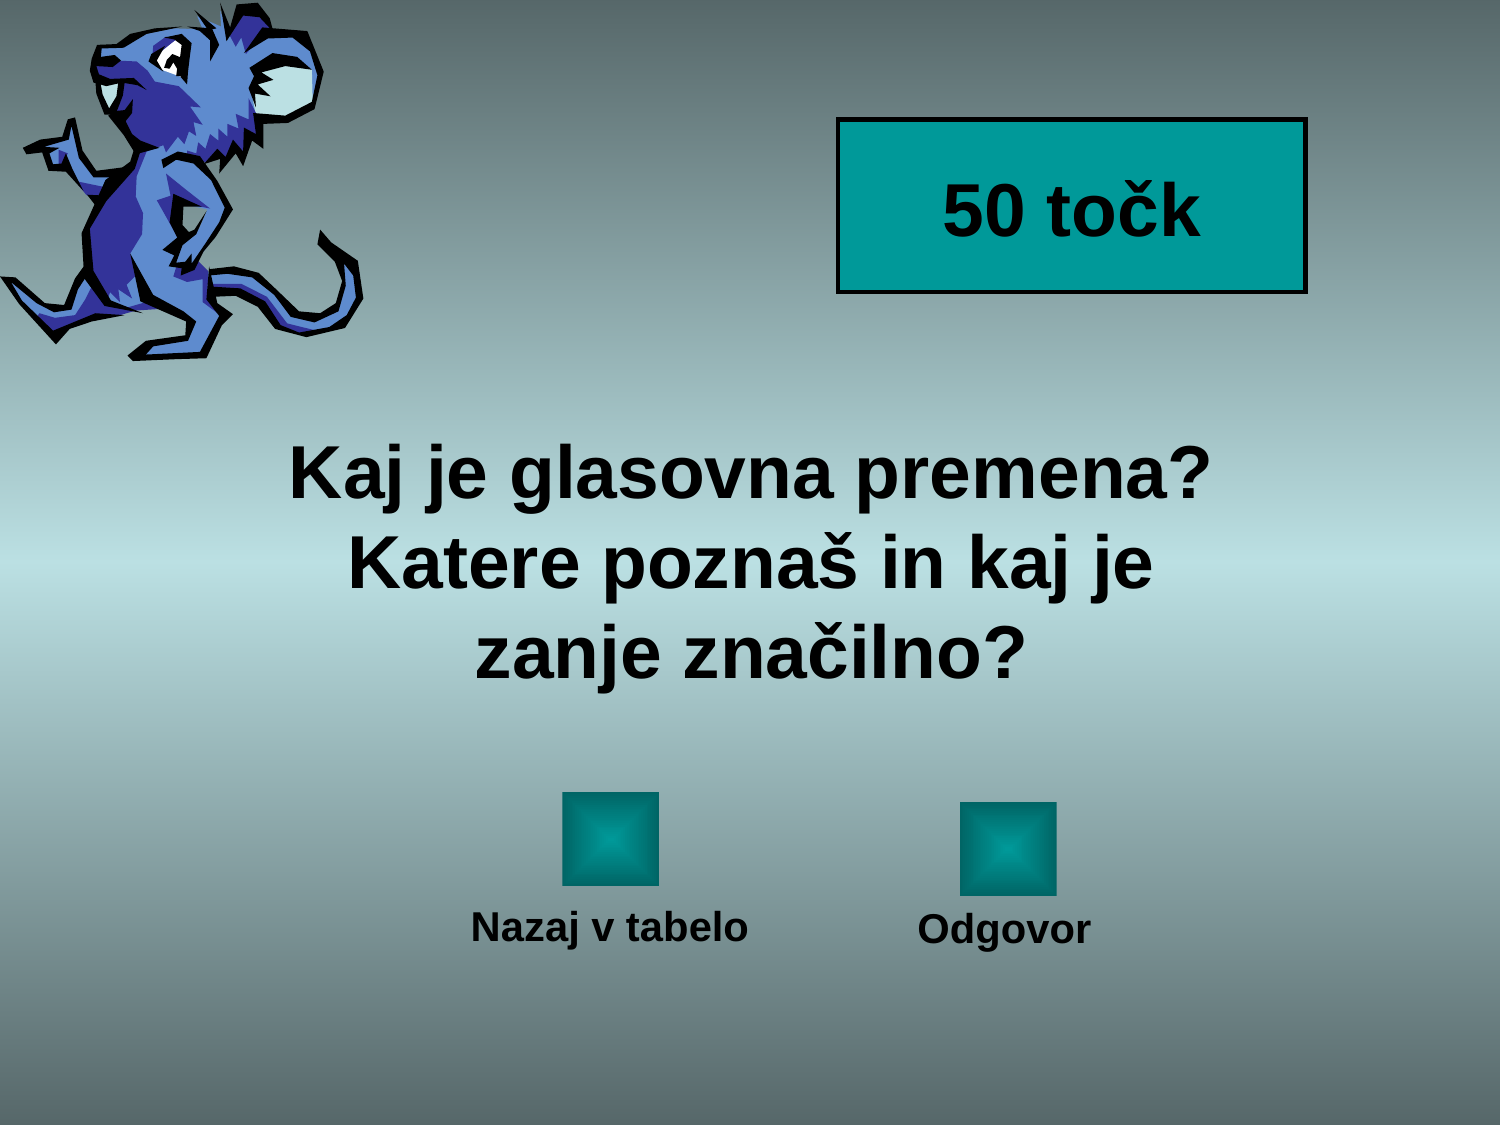

50 točk
# Kaj je glasovna premena? Katere poznaš in kaj je zanje značilno?
Nazaj v tabelo
Odgovor